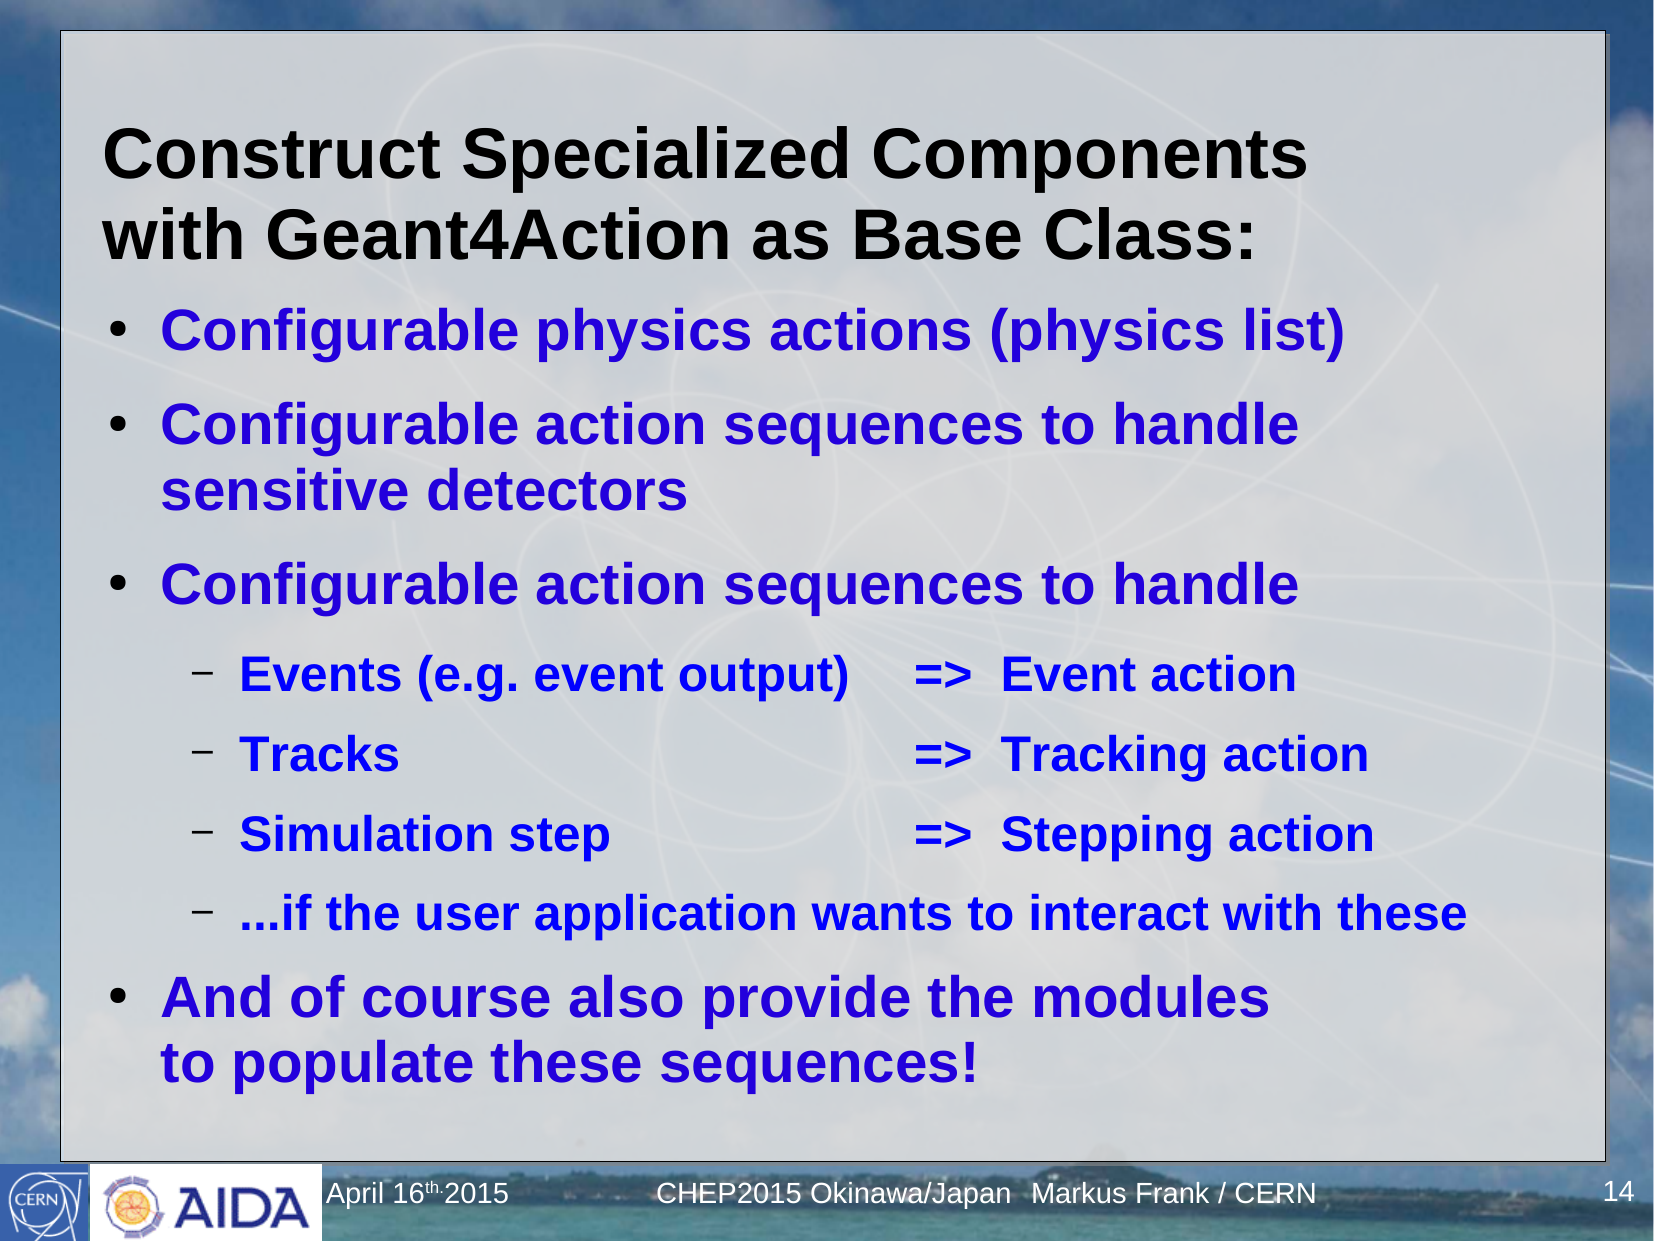

# Construct Specialized Components with Geant4Action as Base Class:
Configurable physics actions (physics list)
Configurable action sequences to handle
sensitive detectors
Configurable action sequences to handle
Events (e.g. event output)	=> Event action
Tracks							=> Tracking action
Simulation step					=> Stepping action
...if the user application wants to interact with these
And of course also provide the modules
to populate these sequences!
14
May 24th, 2013
LHCb Simulation Day, Markus Frank / LHCb Online